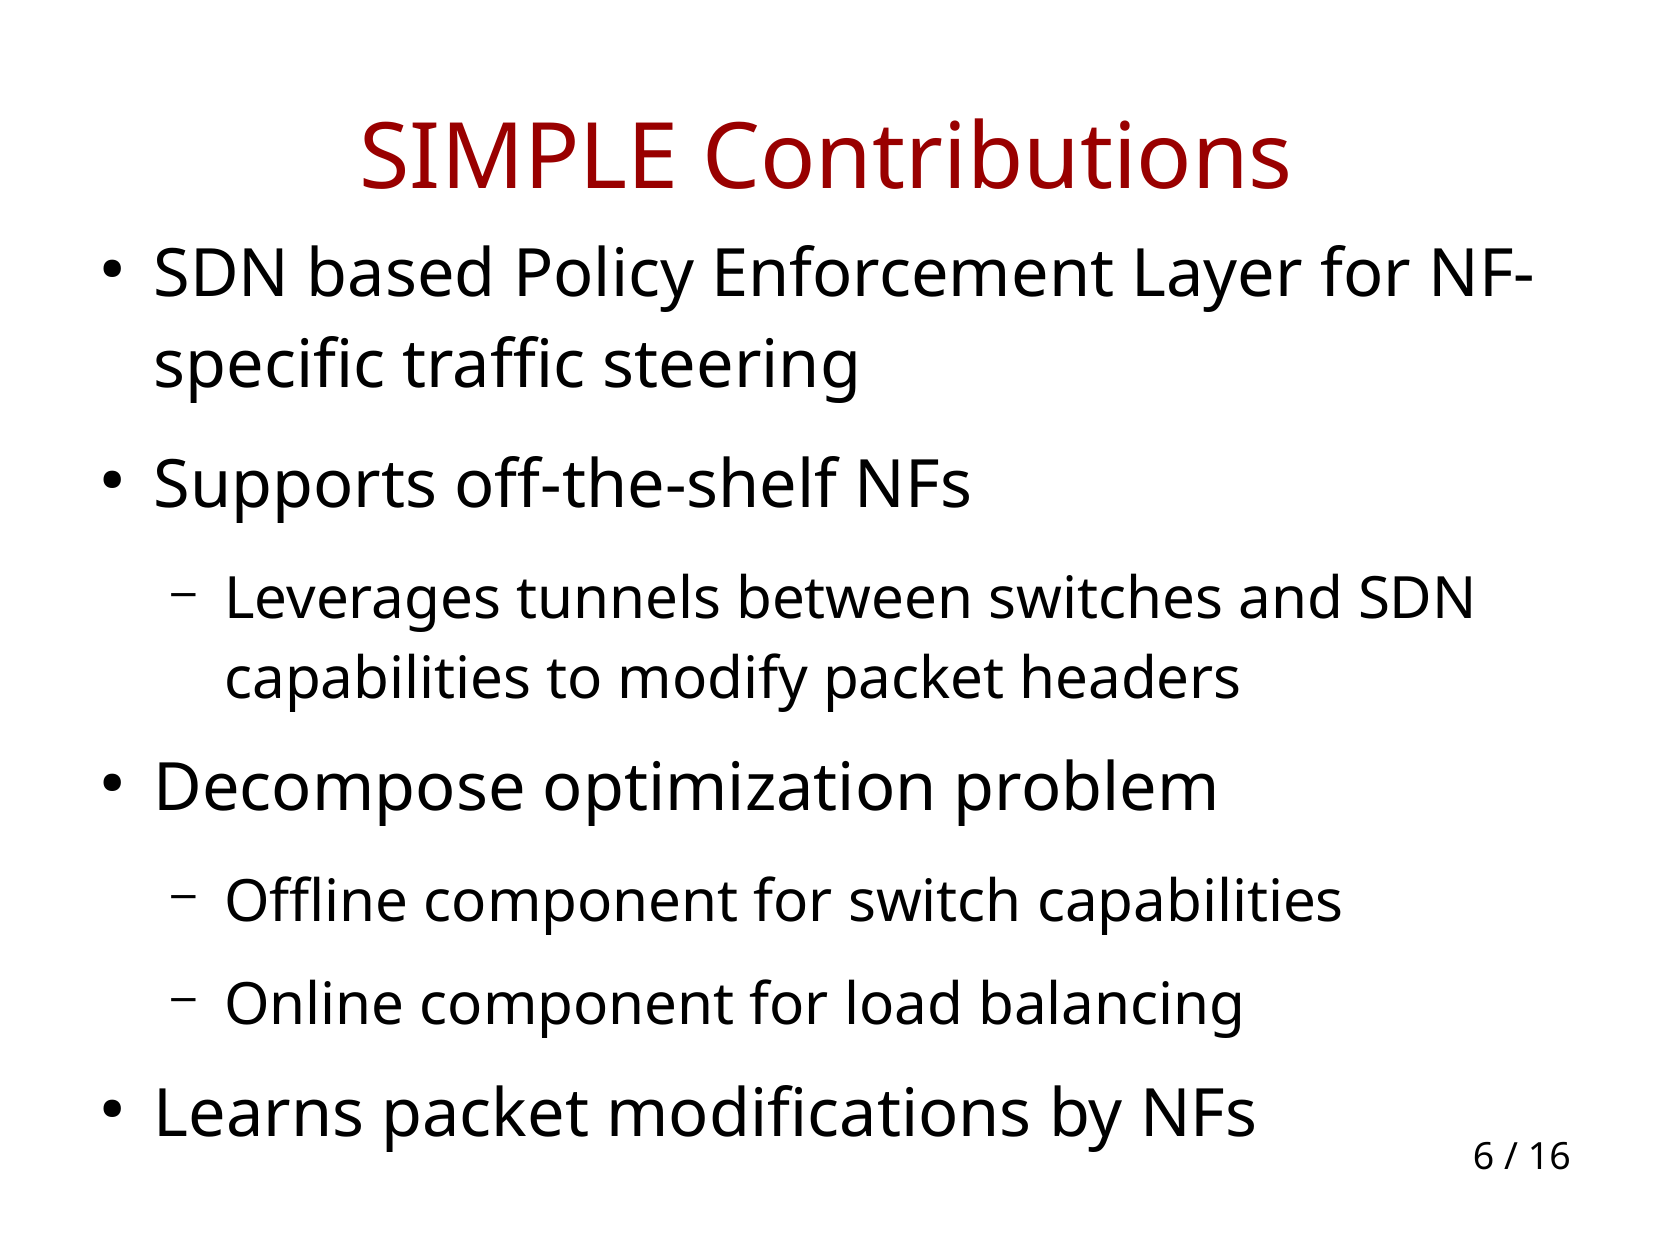

# SIMPLE Contributions
SDN based Policy Enforcement Layer for NF-specific traffic steering
Supports off-the-shelf NFs
Leverages tunnels between switches and SDN capabilities to modify packet headers
Decompose optimization problem
Offline component for switch capabilities
Online component for load balancing
Learns packet modifications by NFs
6